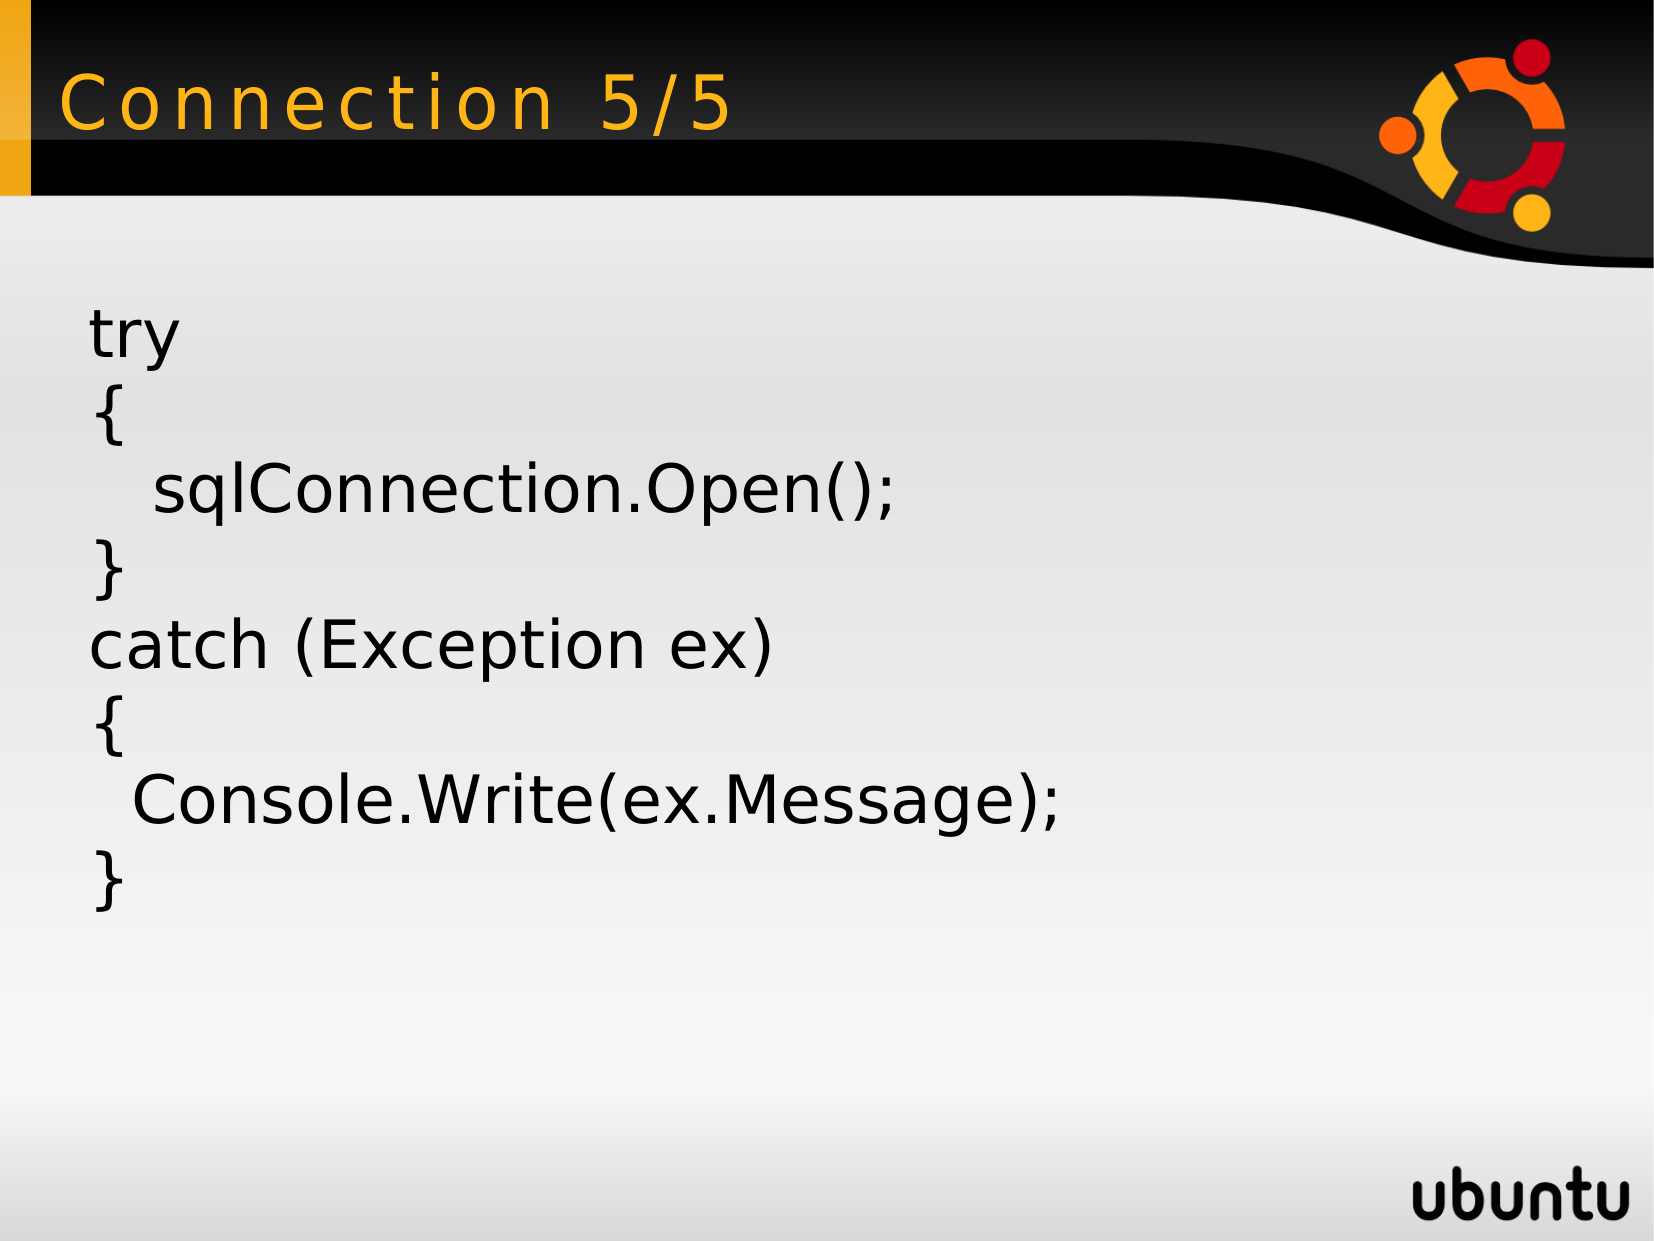

# Connection 5/5
try
{
 sqlConnection.Open();
}
catch (Exception ex)
{
 Console.Write(ex.Message);
}